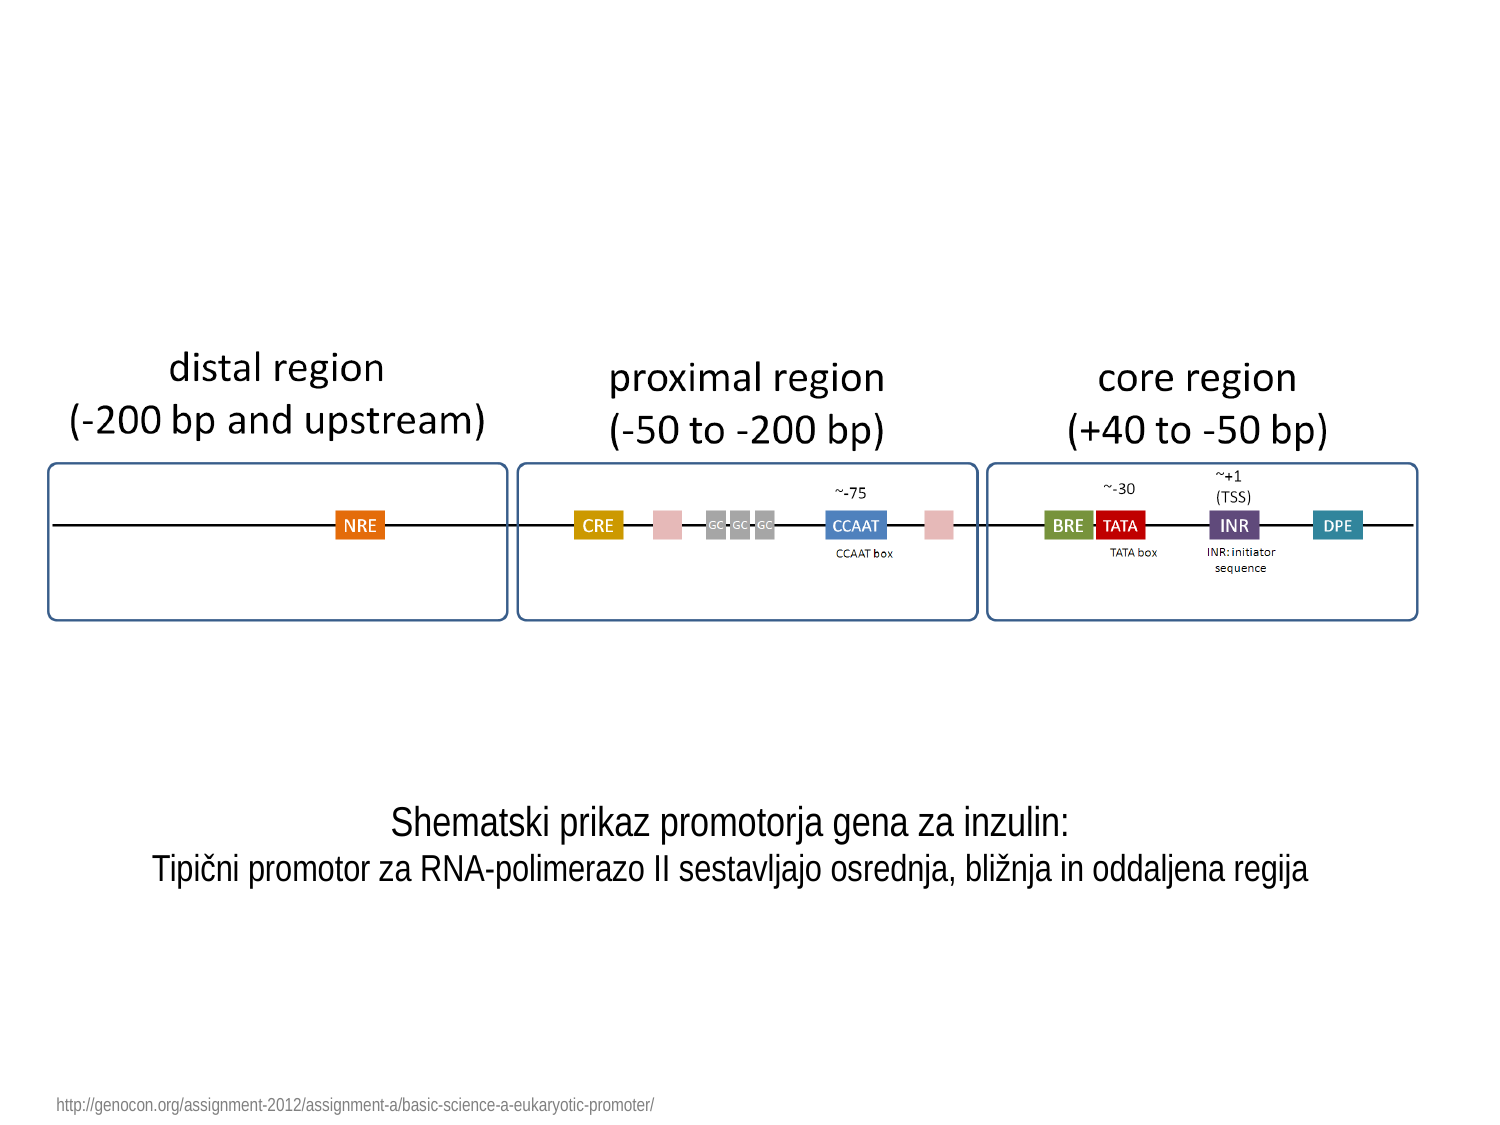

Shematski prikaz promotorja gena za inzulin:
Tipični promotor za RNA-polimerazo II sestavljajo osrednja, bližnja in oddaljena regija
http://genocon.org/assignment-2012/assignment-a/basic-science-a-eukaryotic-promoter/